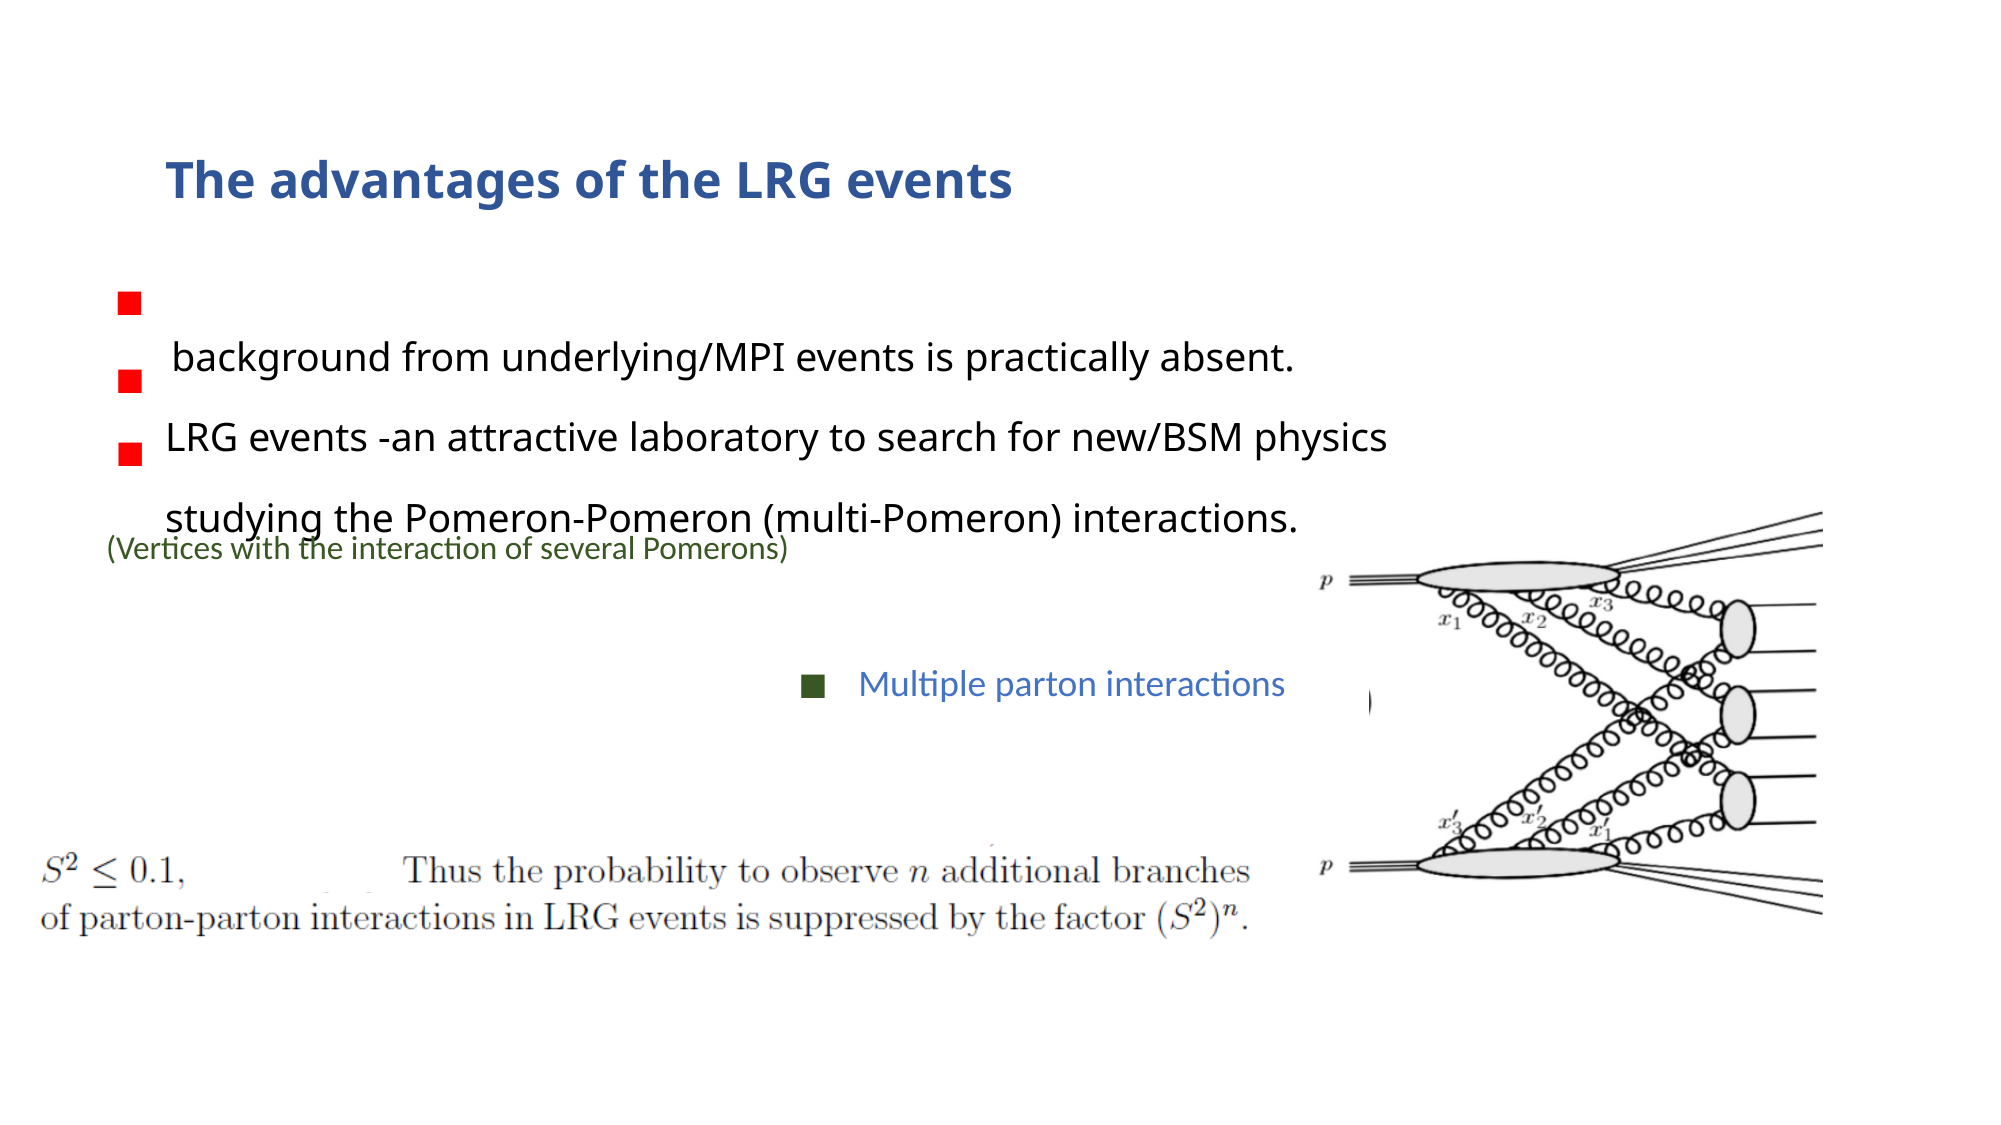

The advantages of the LRG events
 background from underlying/MPI events is practically absent.
LRG events -an attractive laboratory to search for new/BSM physics
studying the Pomeron-Pomeron (multi-Pomeron) interactions.
∎
∎
∎
(Vertices with the interaction of several Pomerons)
Multiple parton interactions
∎